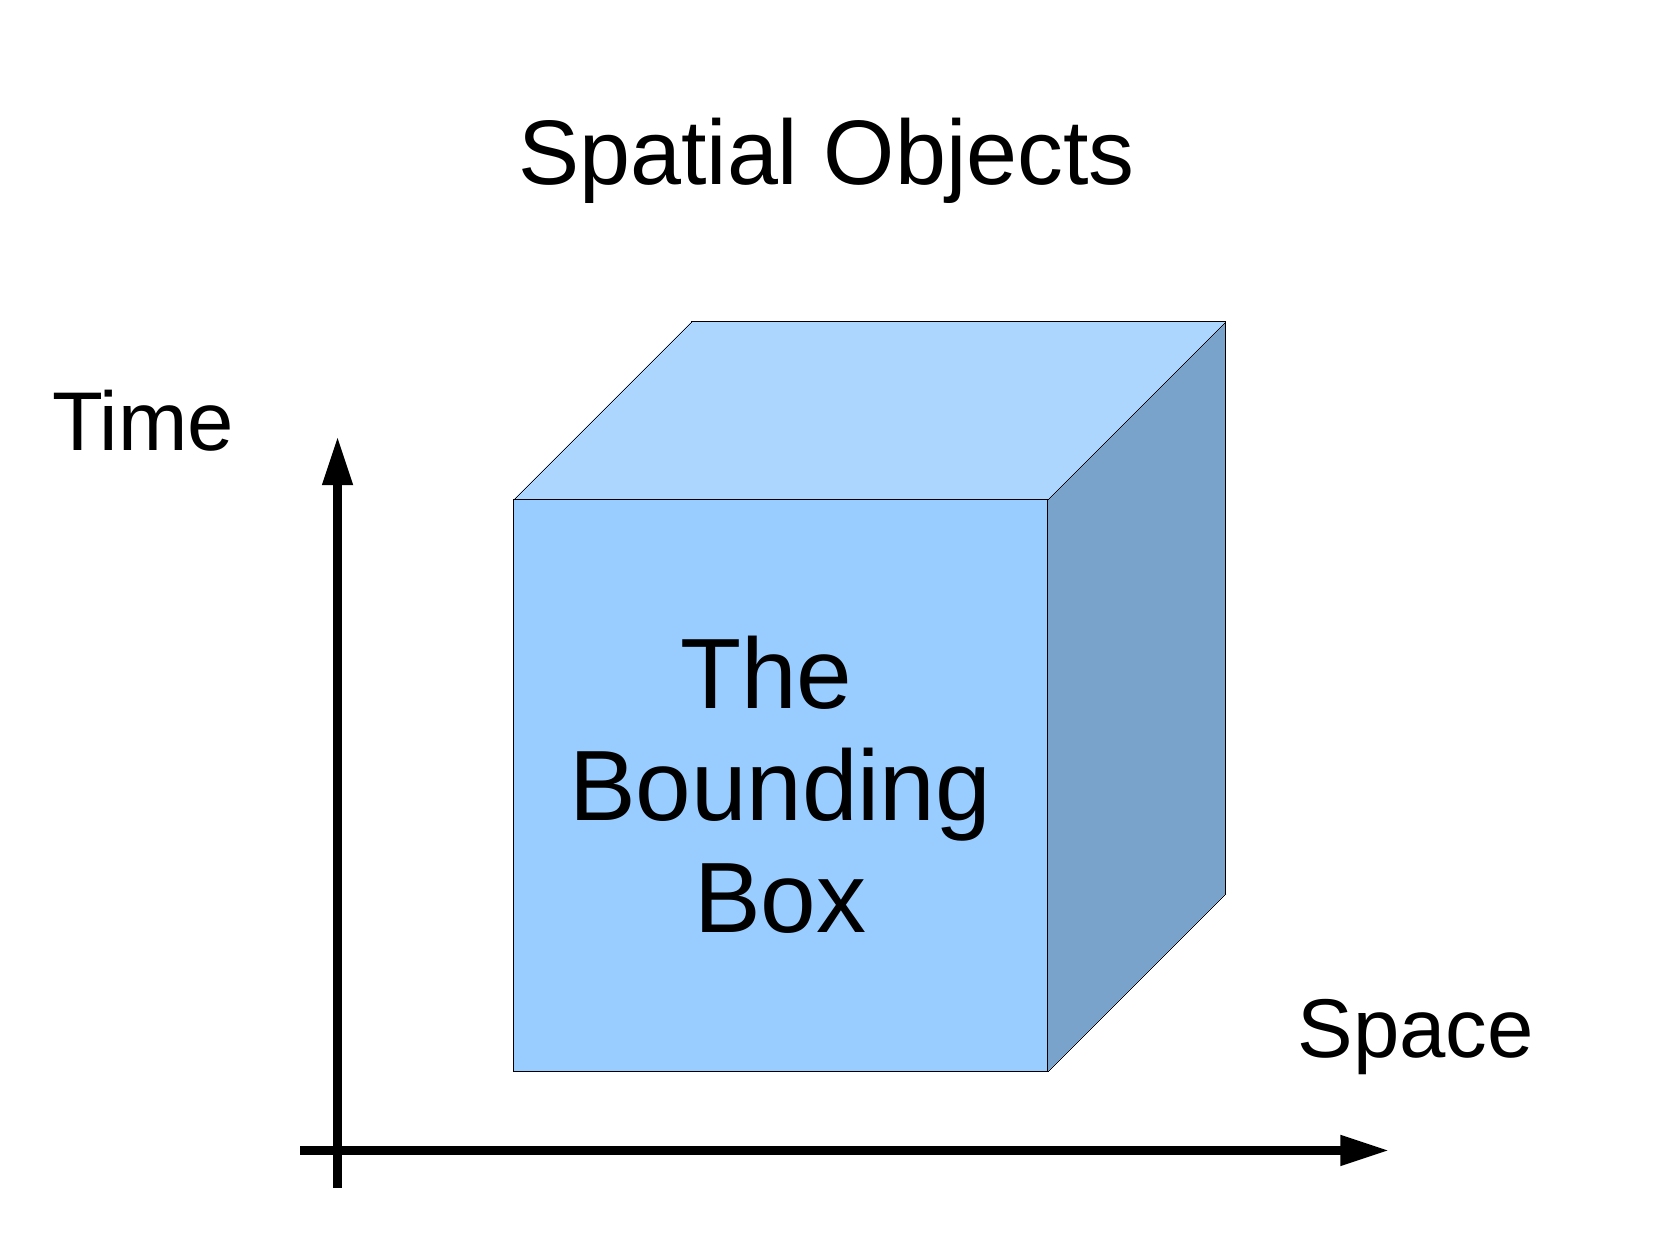

# Spatial Objects
The
Bounding
Box
Time
Space